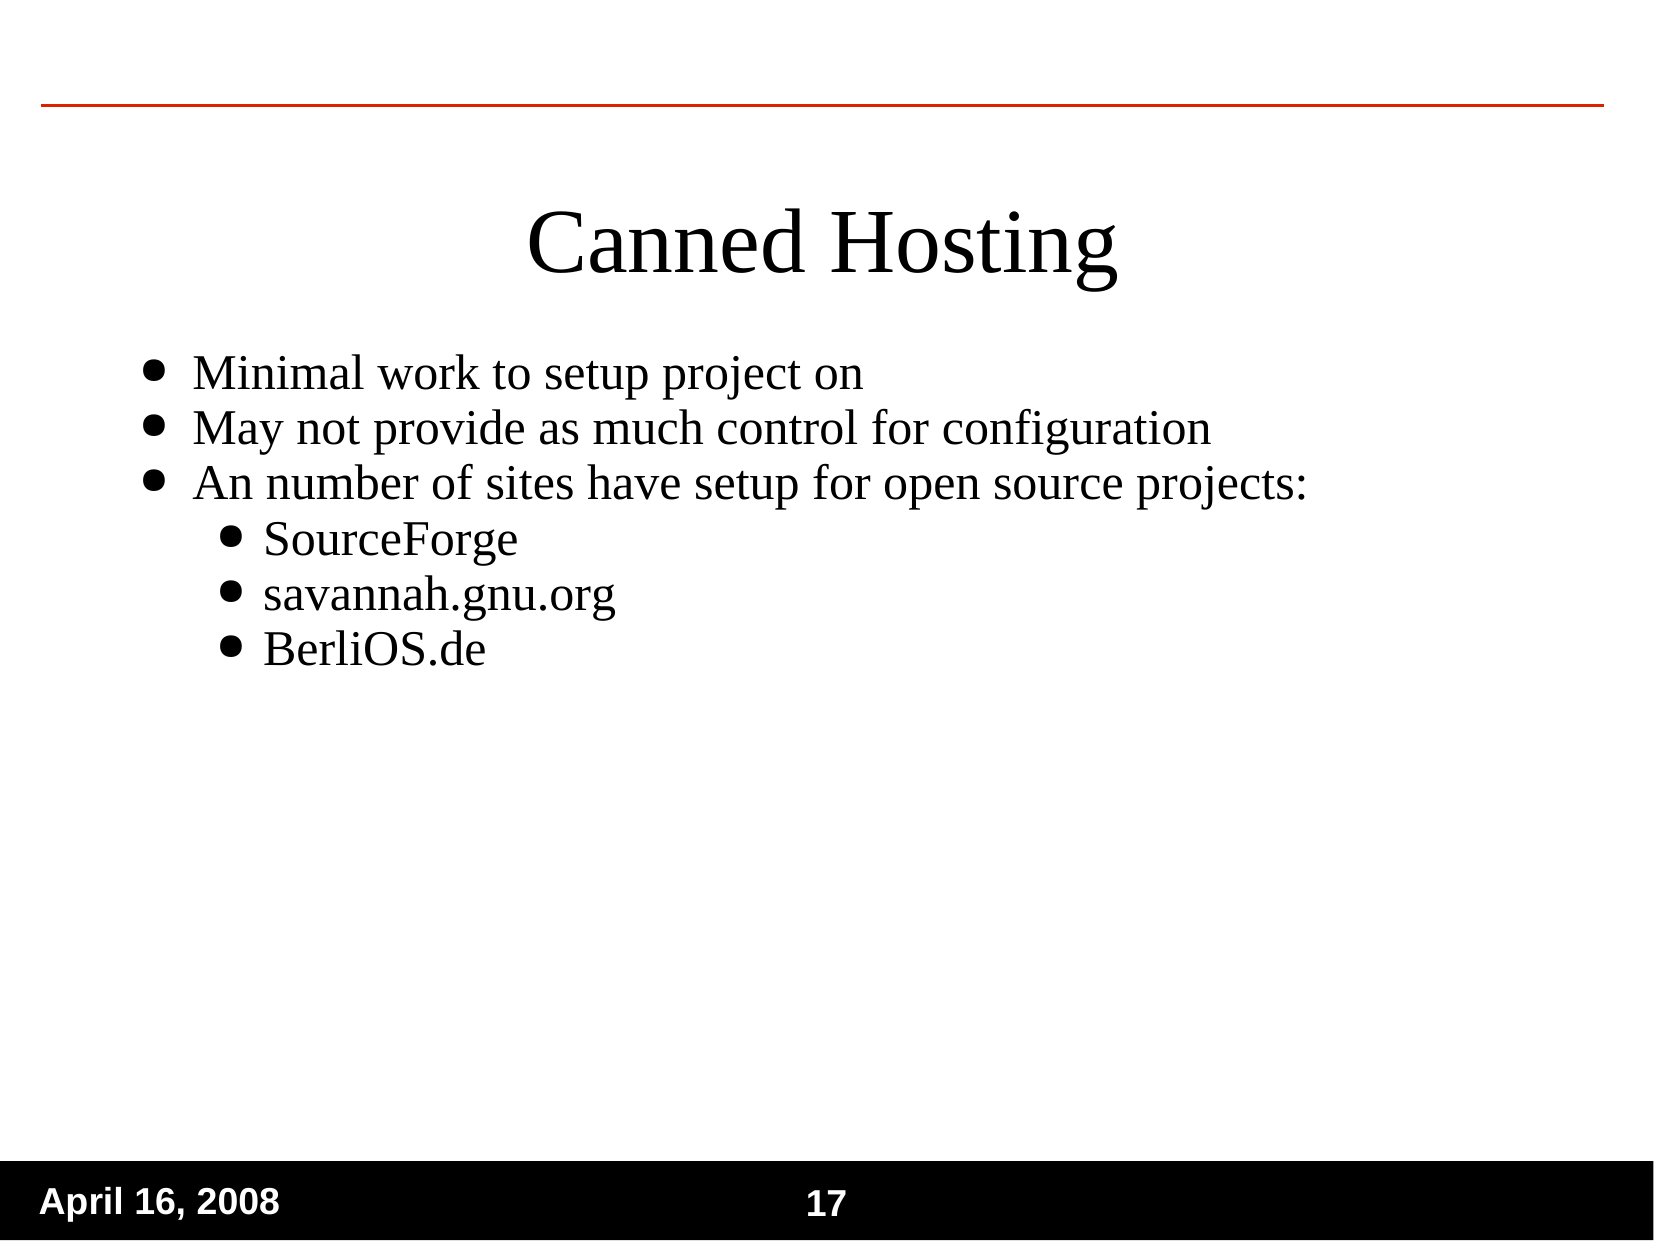

# Canned Hosting
Minimal work to setup project on
May not provide as much control for configuration
An number of sites have setup for open source projects:
SourceForge
savannah.gnu.org
BerliOS.de